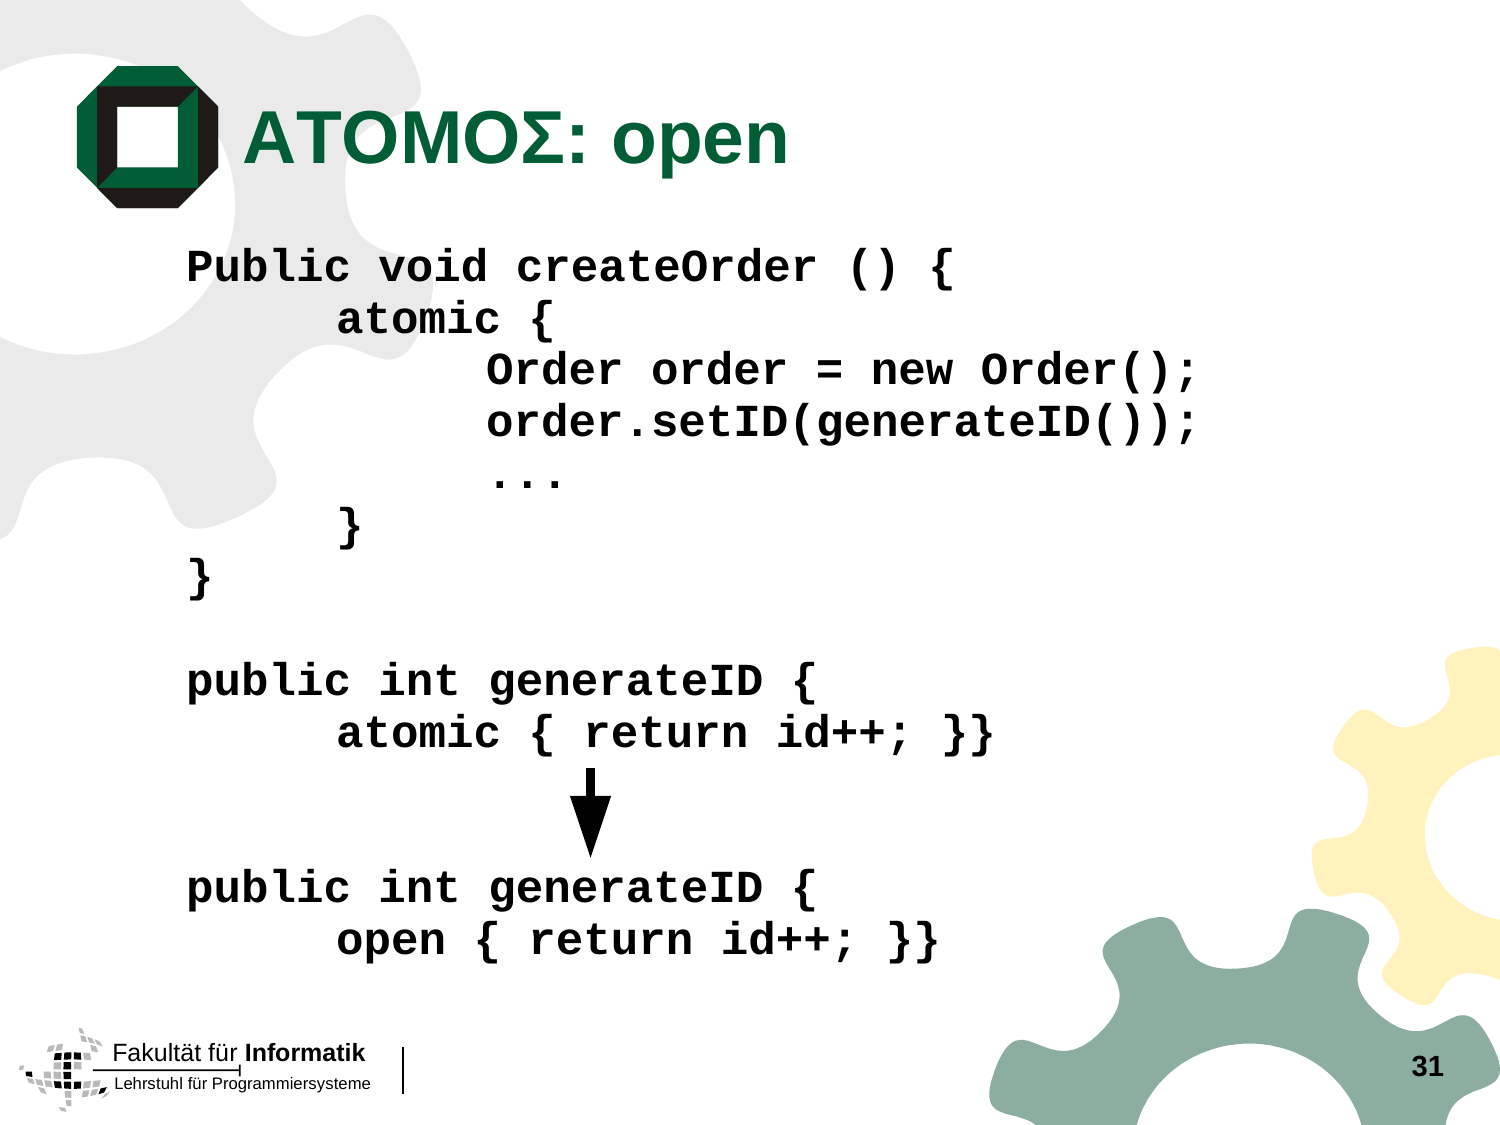

# ATOMOΣ: open
Public void createOrder () {
	atomic {
		Order order = new Order();
		order.setID(generateID());
		...
	}
}
public int generateID {
	atomic { return id++; }}
public int generateID {
	open { return id++; }}
31